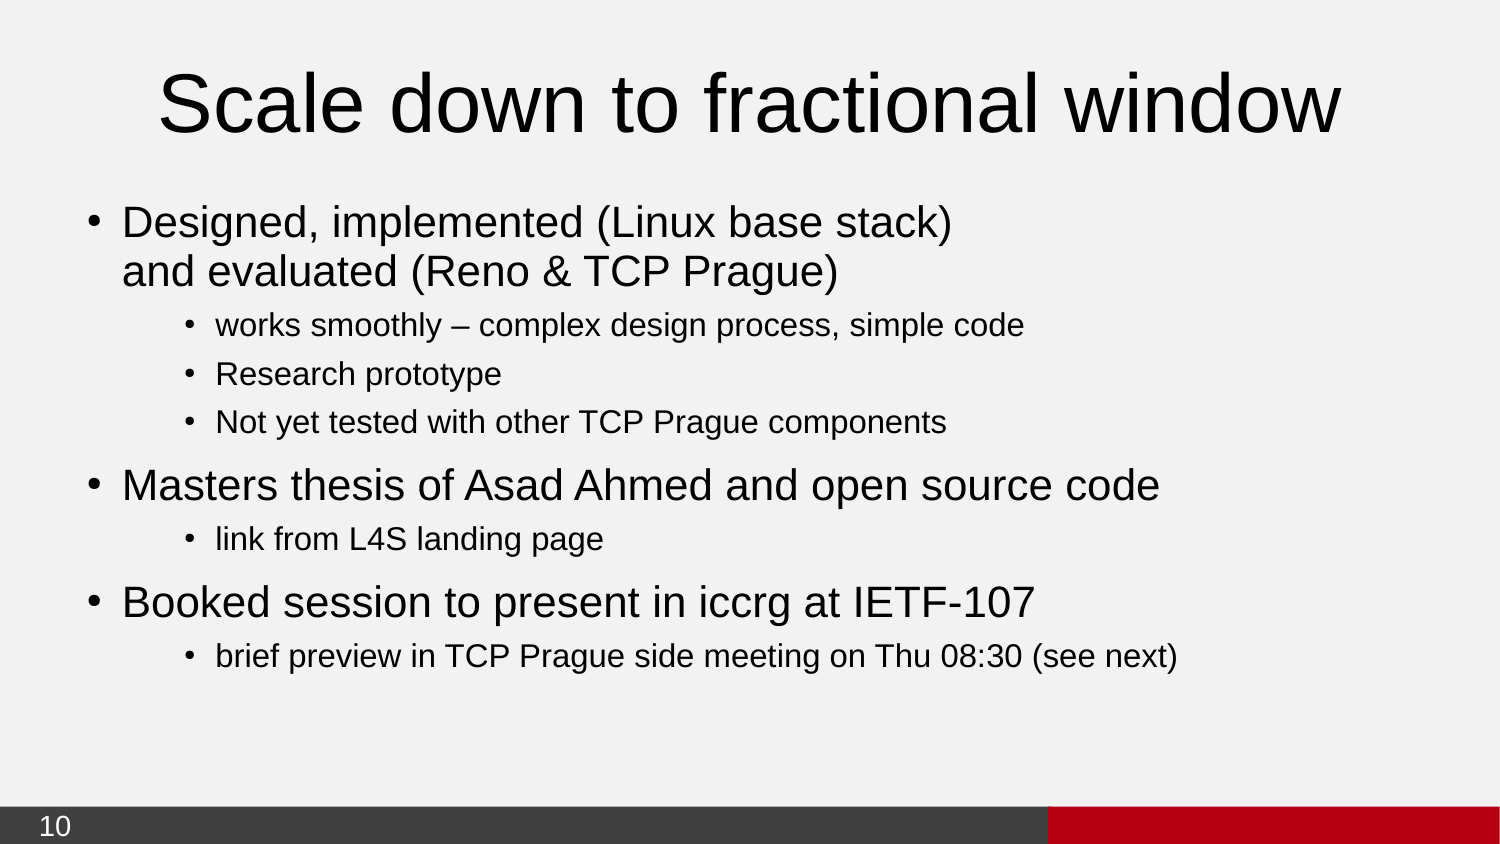

# Scale down to fractional window
Designed, implemented (Linux base stack)
and evaluated (Reno & TCP Prague)
works smoothly – complex design process, simple code
Research prototype
Not yet tested with other TCP Prague components
Masters thesis of Asad Ahmed and open source code
link from L4S landing page
Booked session to present in iccrg at IETF-107
brief preview in TCP Prague side meeting on Thu 08:30 (see next)
10